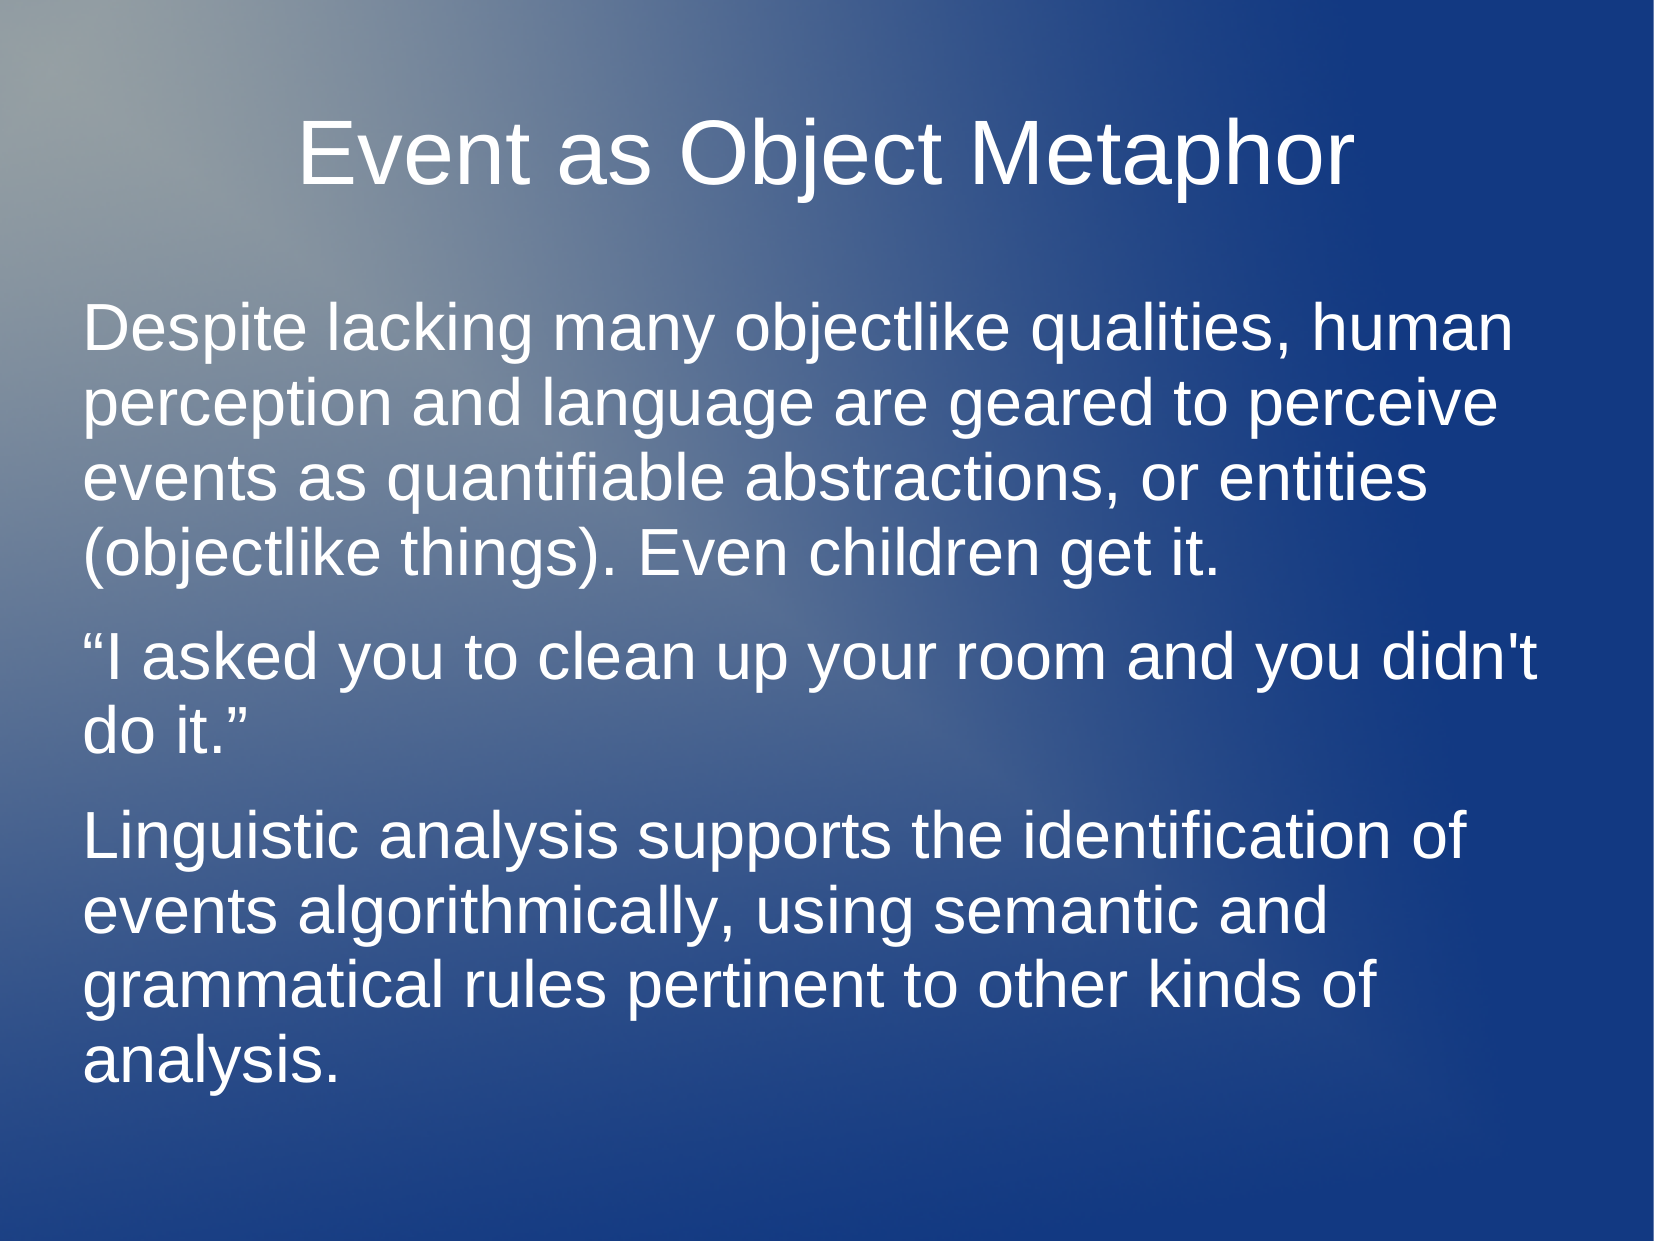

# Event as Object Metaphor
Despite lacking many objectlike qualities, human perception and language are geared to perceive events as quantifiable abstractions, or entities (objectlike things). Even children get it.
“I asked you to clean up your room and you didn't do it.”
Linguistic analysis supports the identification of events algorithmically, using semantic and grammatical rules pertinent to other kinds of analysis.